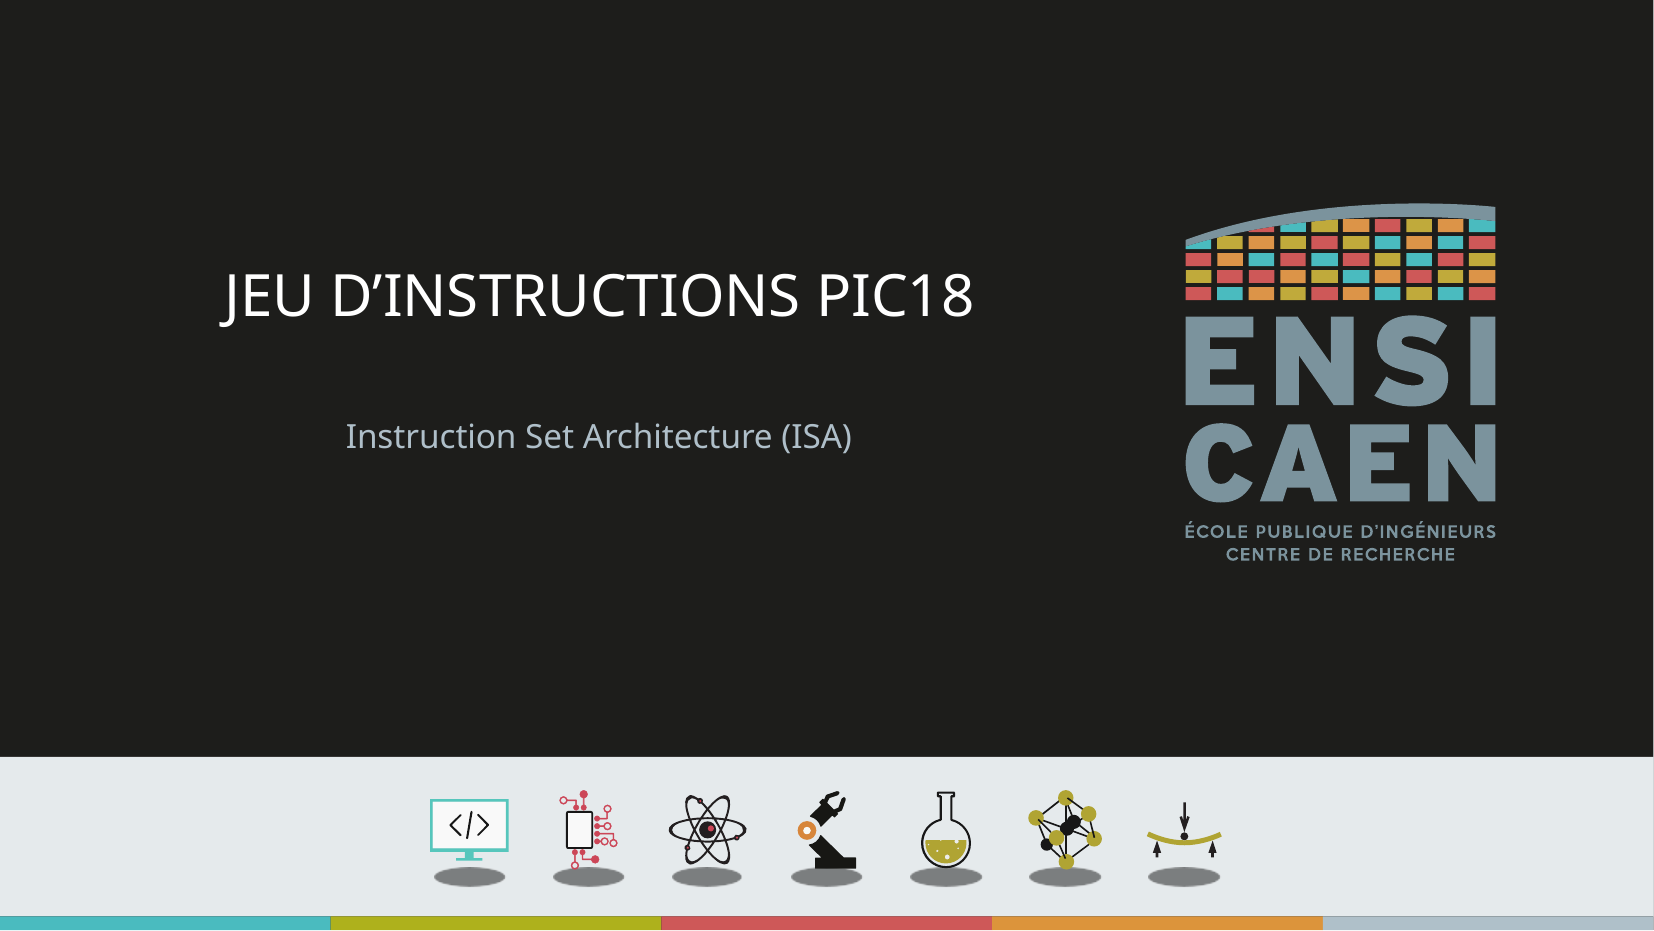

# Jeu d’instructions PIC18
Instruction Set Architecture (ISA)